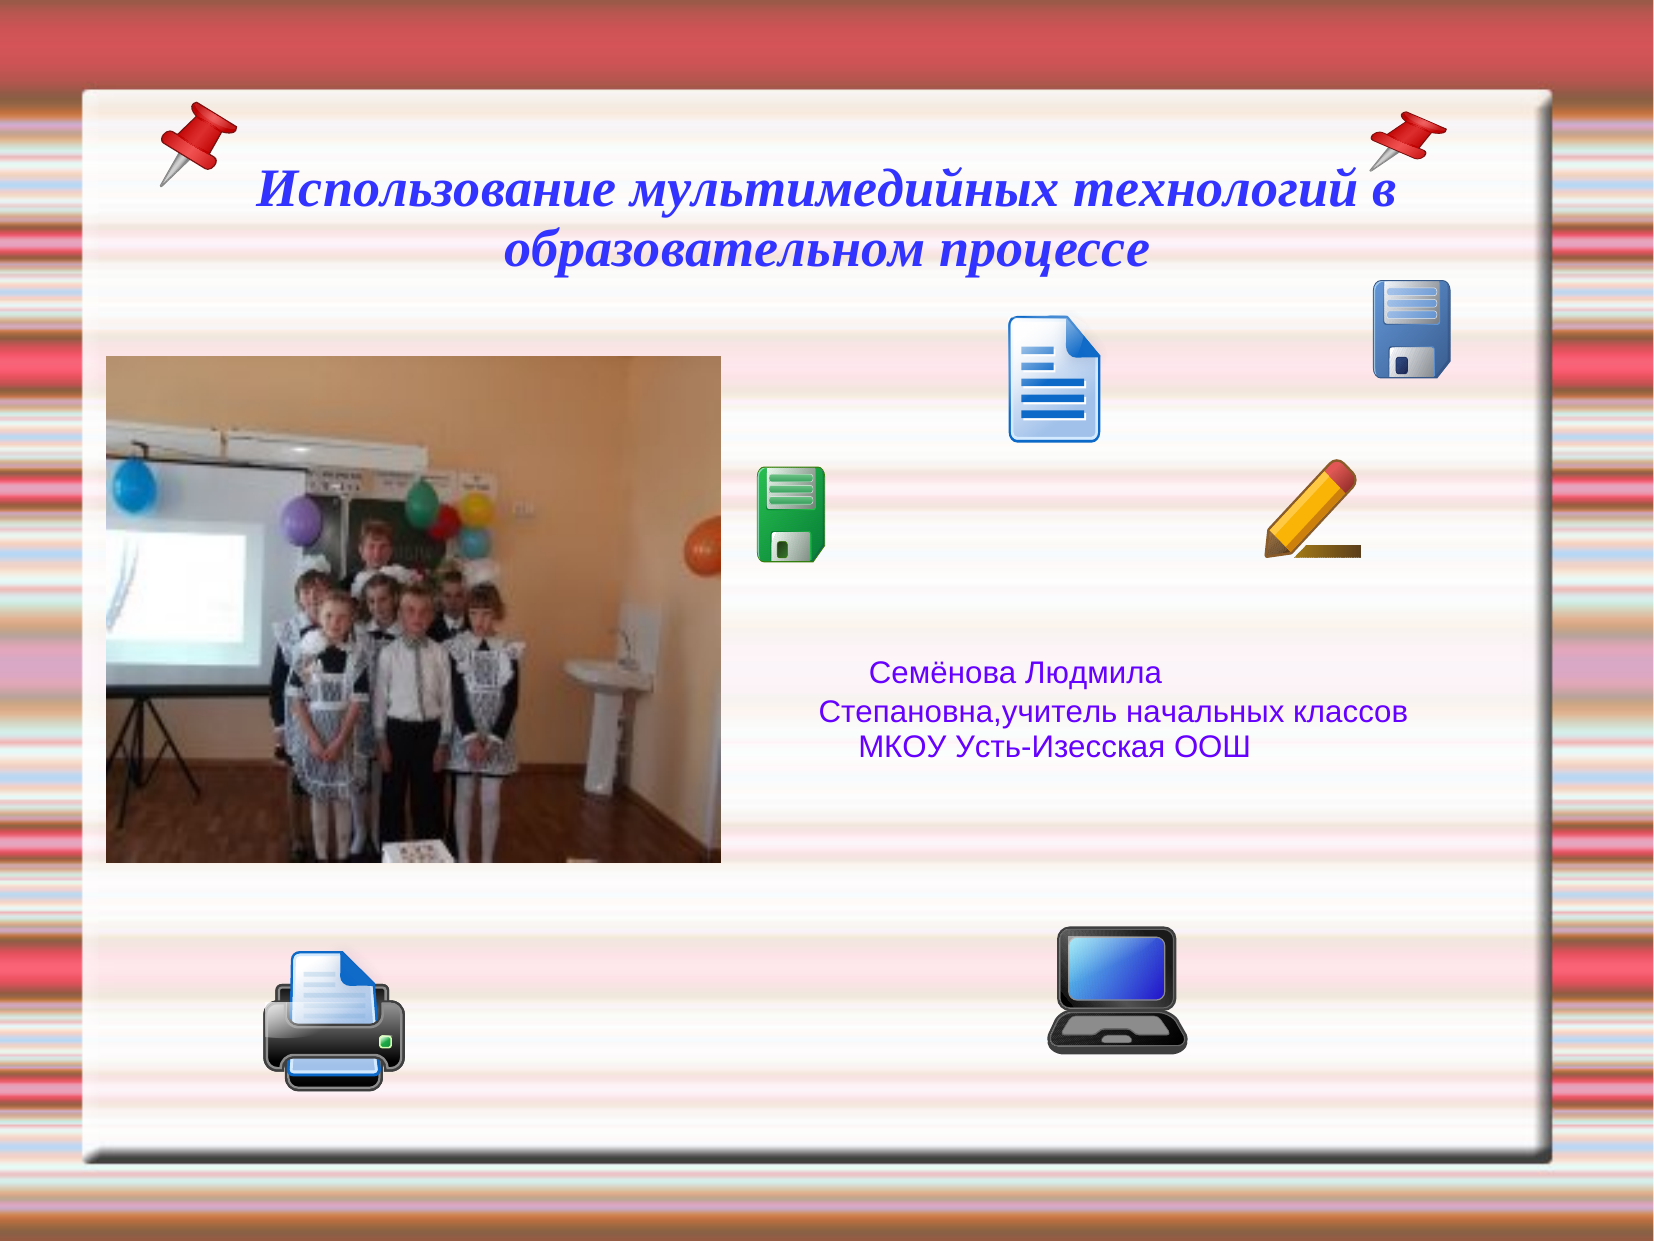

# Использование мультимедийных технологий в образовательном процессе
 Семёнова Людмила
 Степановна,учитель начальных классов
 МКОУ Усть-Изесская ООШ